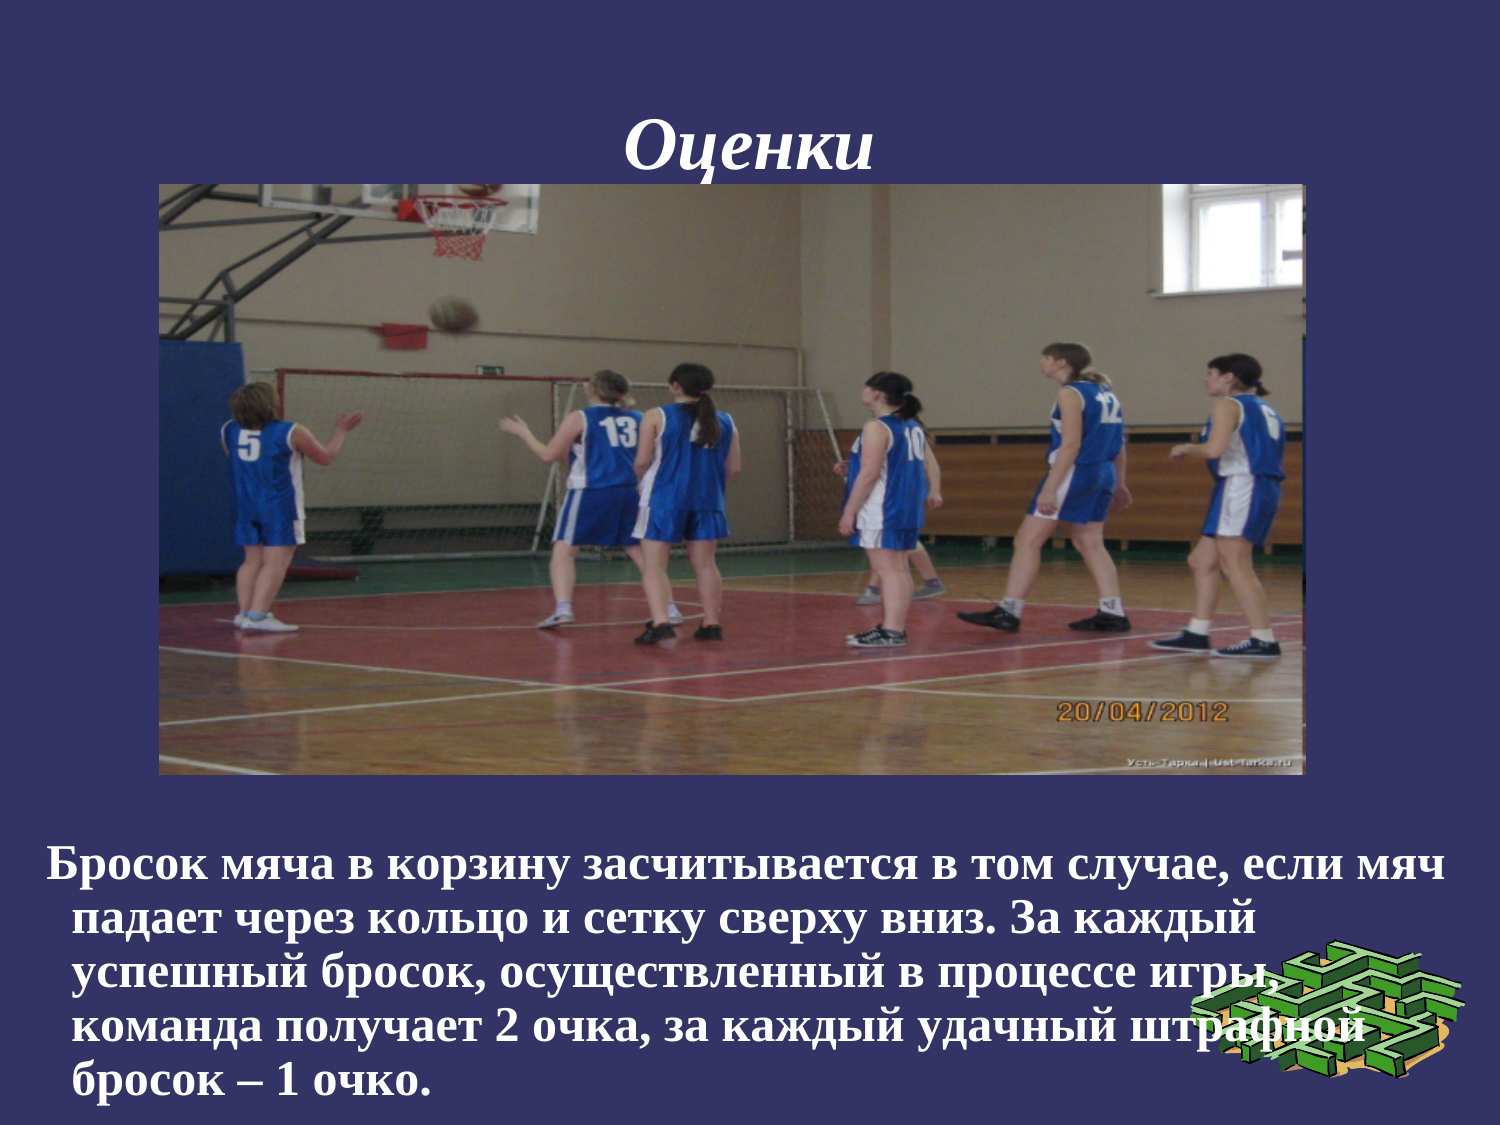

# Оценки
 Бросок мяча в корзину засчитывается в том случае, если мяч падает через кольцо и сетку сверху вниз. За каждый успешный бросок, осуществленный в процессе игры, команда получает 2 очка, за каждый удачный штрафной бросок – 1 очко.